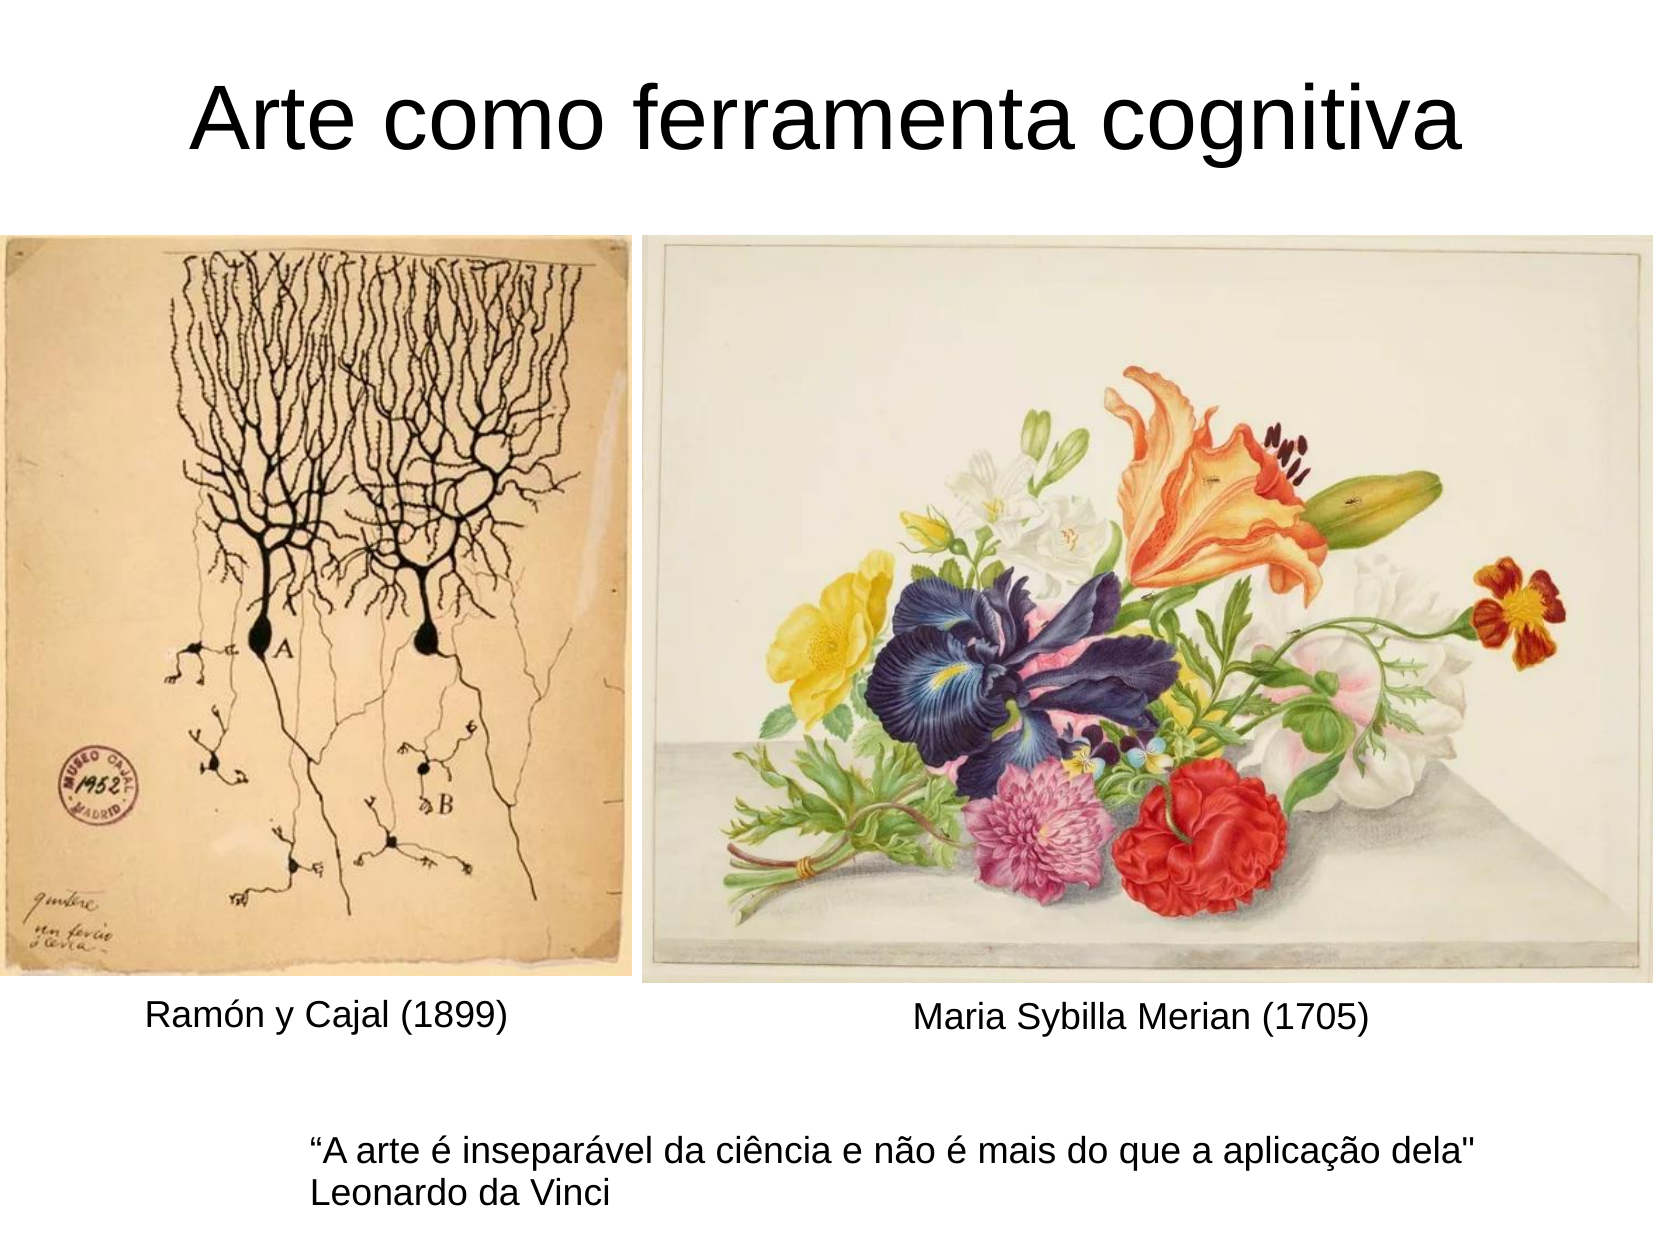

# Arte como ferramenta cognitiva
Ramón y Cajal (1899)
Maria Sybilla Merian (1705)
“A arte é inseparável da ciência e não é mais do que a aplicação dela"
Leonardo da Vinci